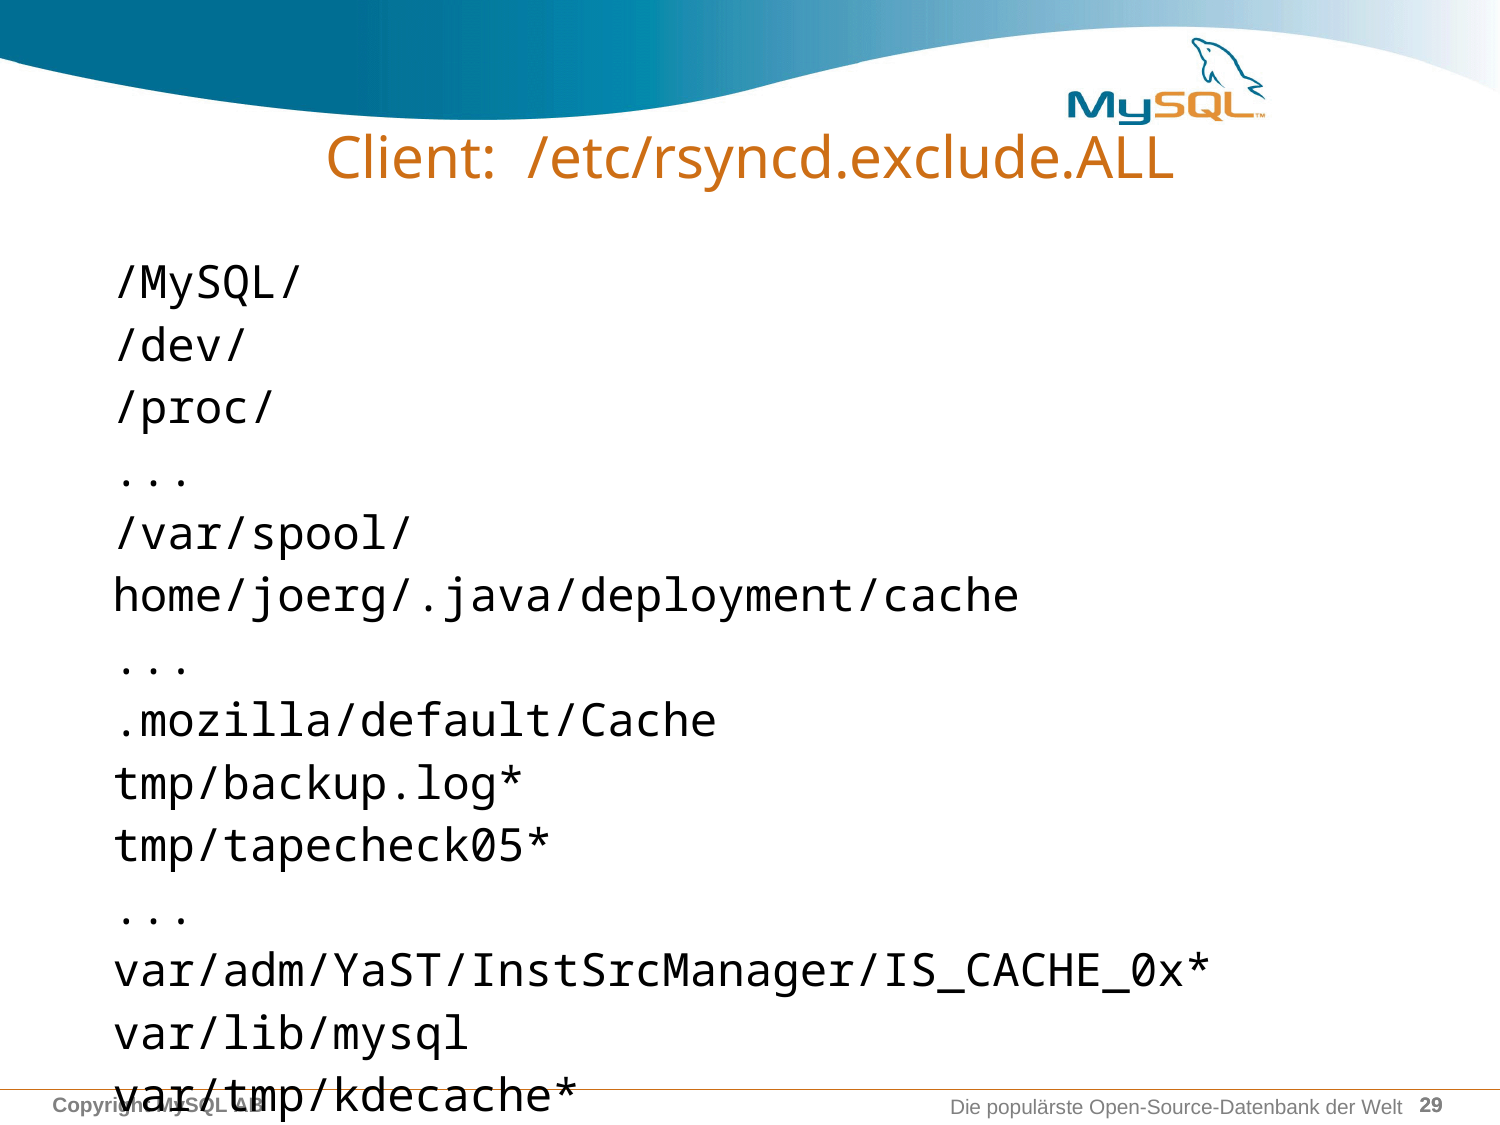

# Client: /etc/rsyncd.exclude.ALL
/MySQL/
/dev/
/proc/
...
/var/spool/
home/joerg/.java/deployment/cache
...
.mozilla/default/Cache
tmp/backup.log*
tmp/tapecheck05*
...
var/adm/YaST/InstSrcManager/IS_CACHE_0x*
var/lib/mysql
var/tmp/kdecache*